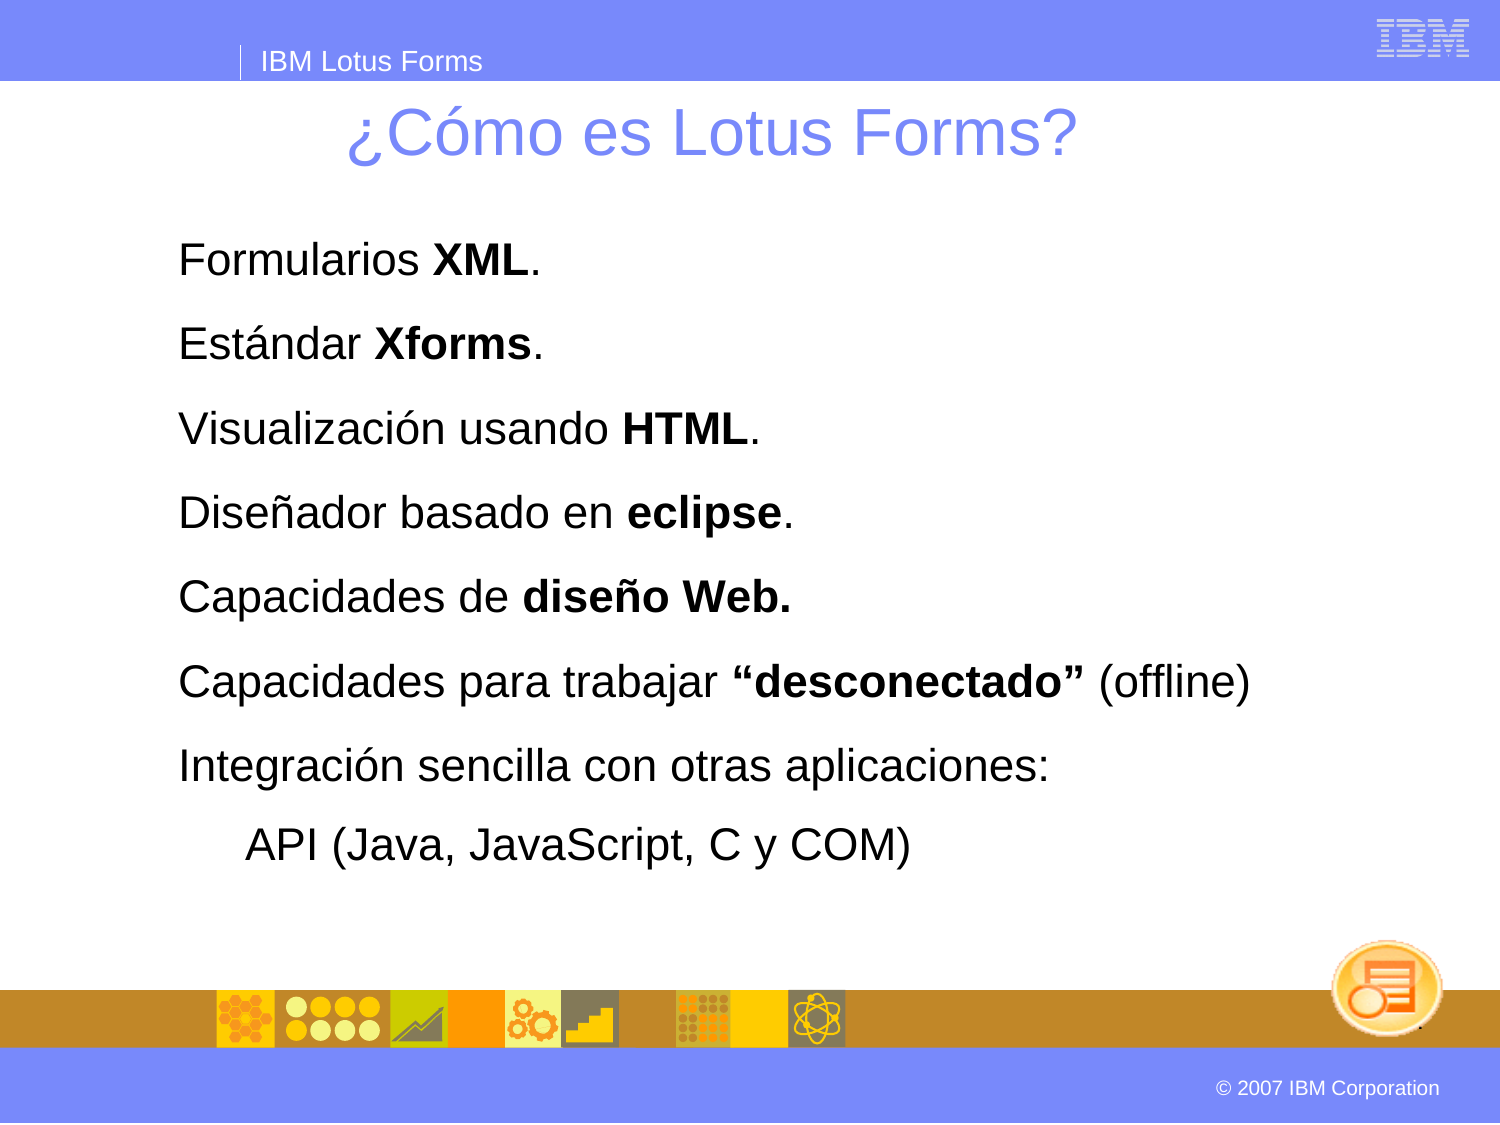

# ¿Cómo es Lotus Forms?
Formularios XML.
Estándar Xforms.
Visualización usando HTML.
Diseñador basado en eclipse.
Capacidades de diseño Web.
Capacidades para trabajar “desconectado” (offline)
Integración sencilla con otras aplicaciones:
API (Java, JavaScript, C y COM)
4